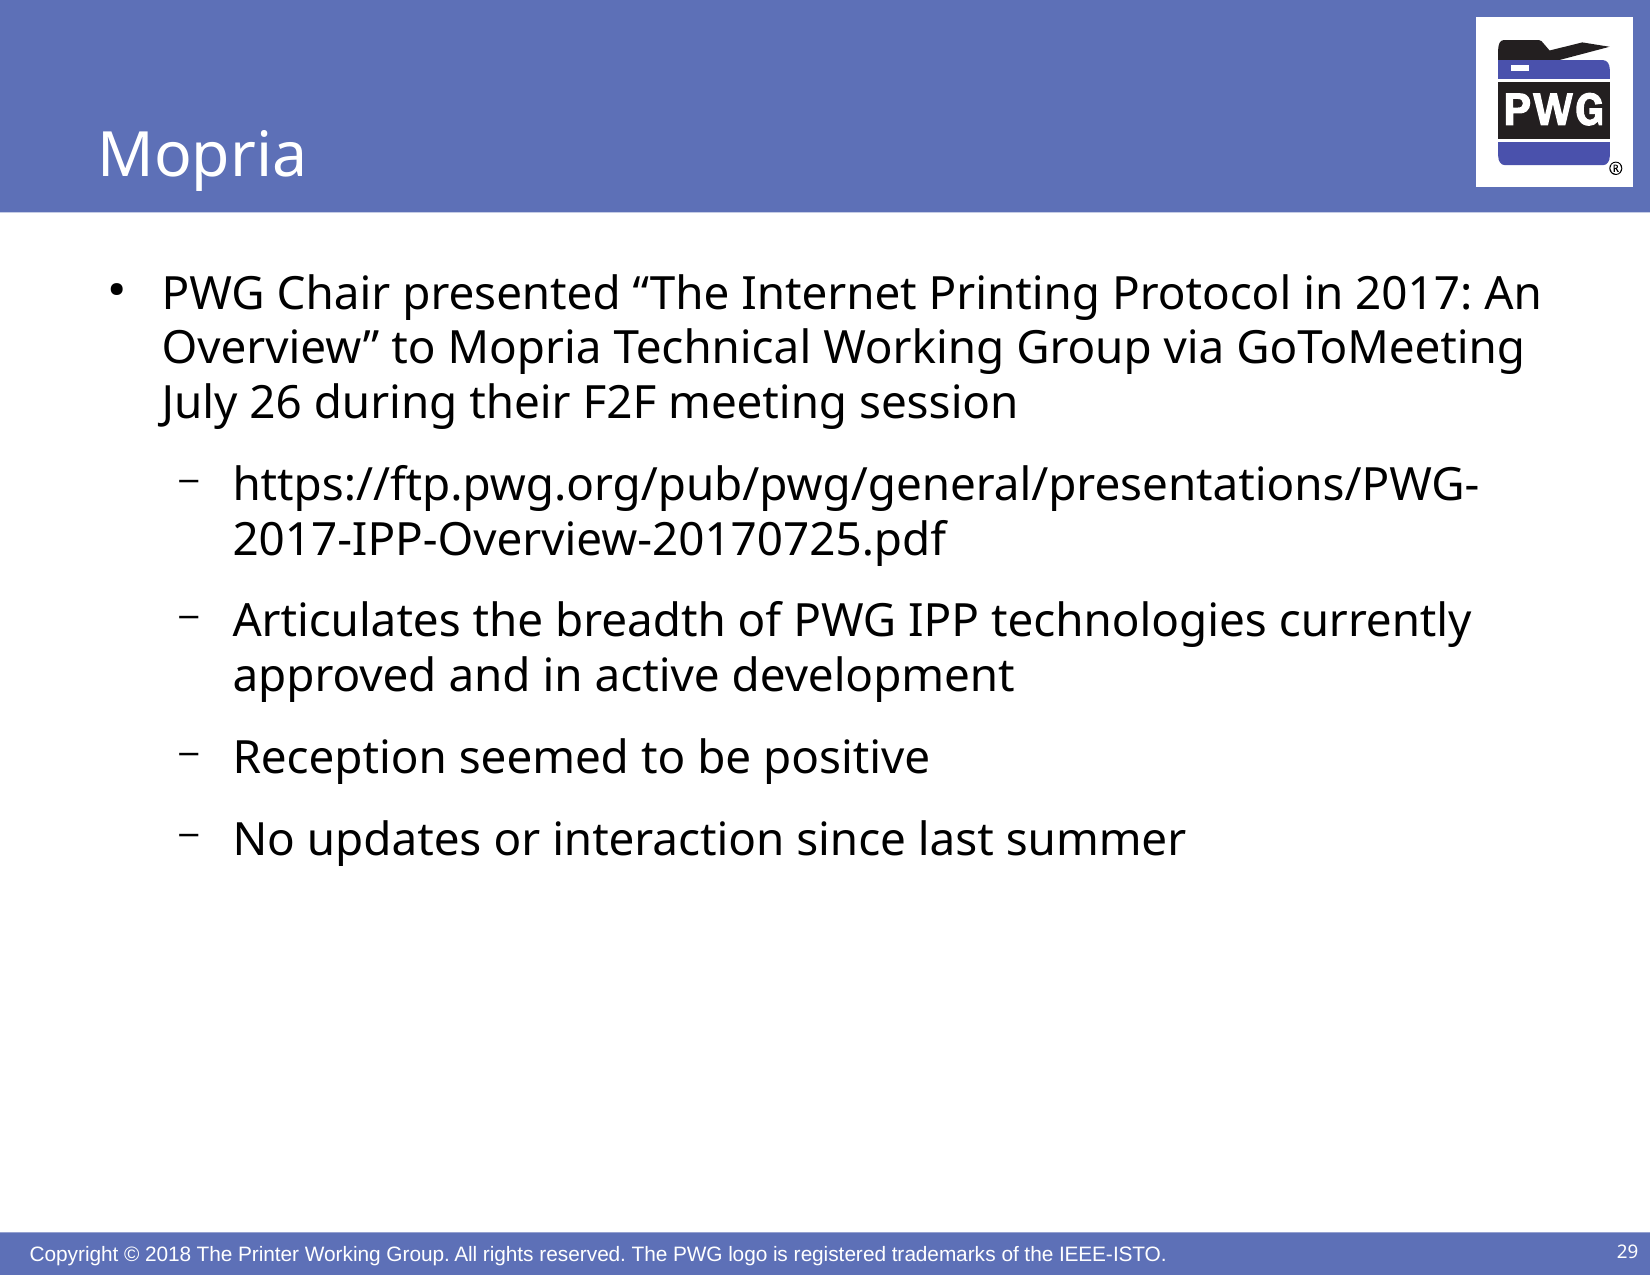

# Mopria
PWG Chair presented “The Internet Printing Protocol in 2017: An Overview” to Mopria Technical Working Group via GoToMeeting July 26 during their F2F meeting session
https://ftp.pwg.org/pub/pwg/general/presentations/PWG-2017-IPP-Overview-20170725.pdf
Articulates the breadth of PWG IPP technologies currently approved and in active development
Reception seemed to be positive
No updates or interaction since last summer